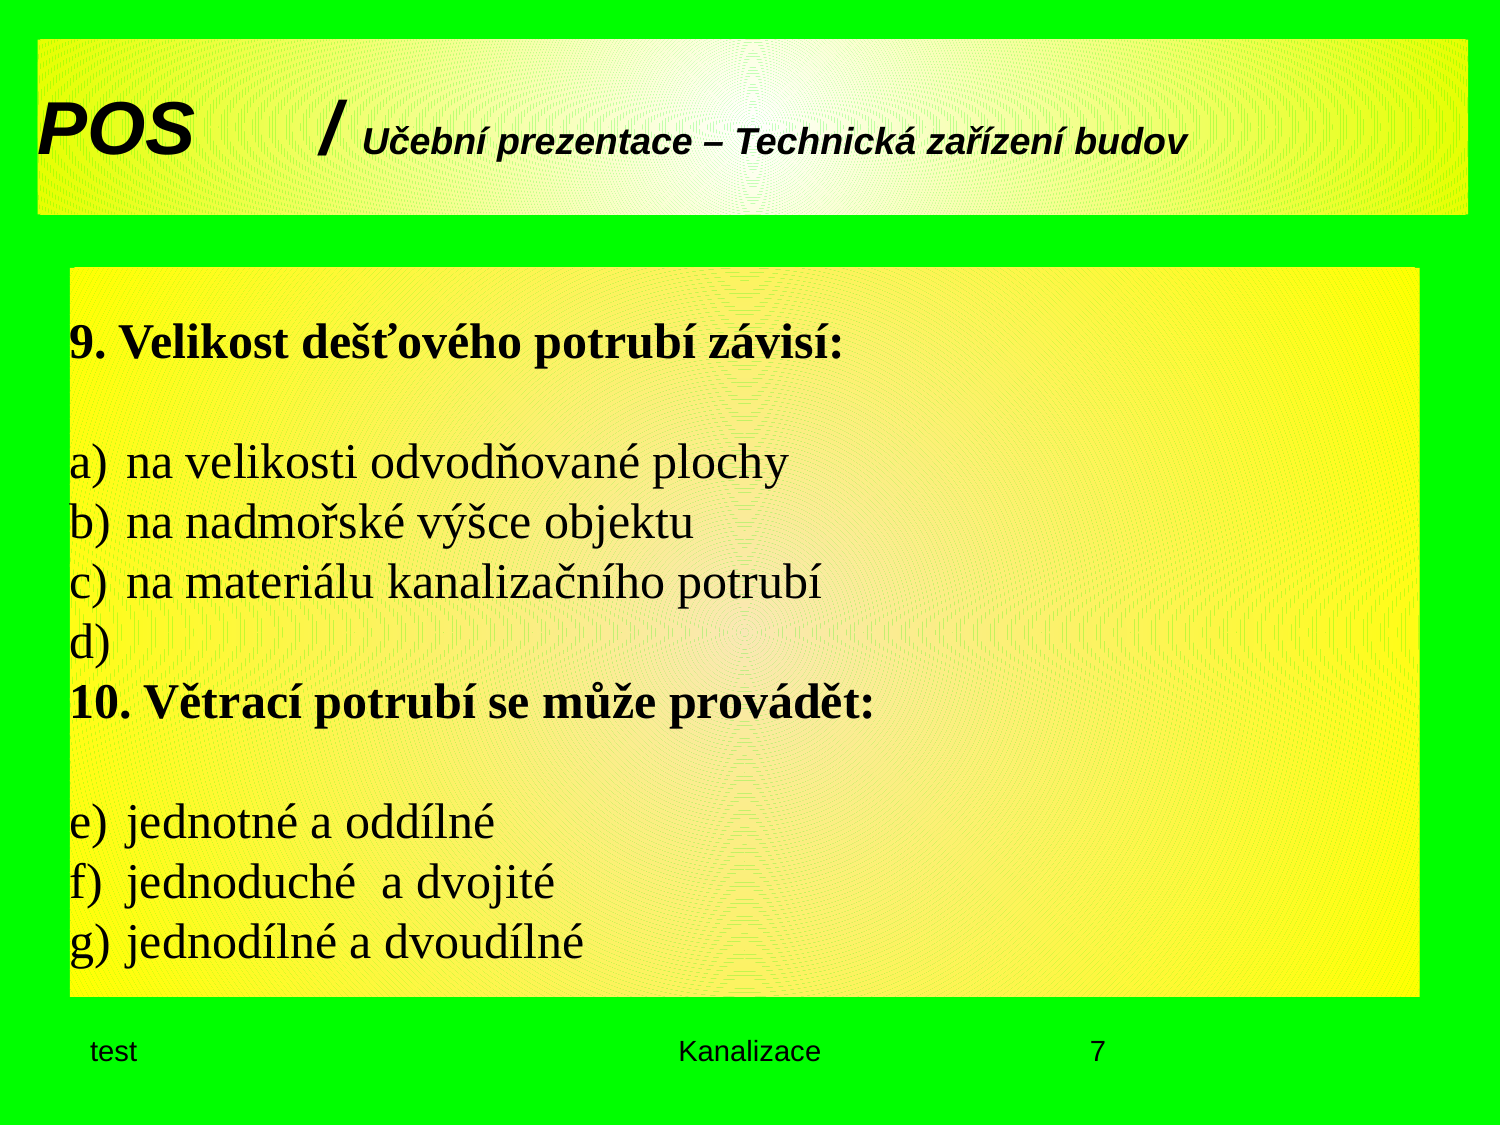

POS / Učební prezentace – Technická zařízení budov
9. Velikost dešťového potrubí závisí:
na velikosti odvodňované plochy
na nadmořské výšce objektu
na materiálu kanalizačního potrubí
10. Větrací potrubí se může provádět:
jednotné a oddílné
jednoduché a dvojité
jednodílné a dvoudílné
test
Kanalizace